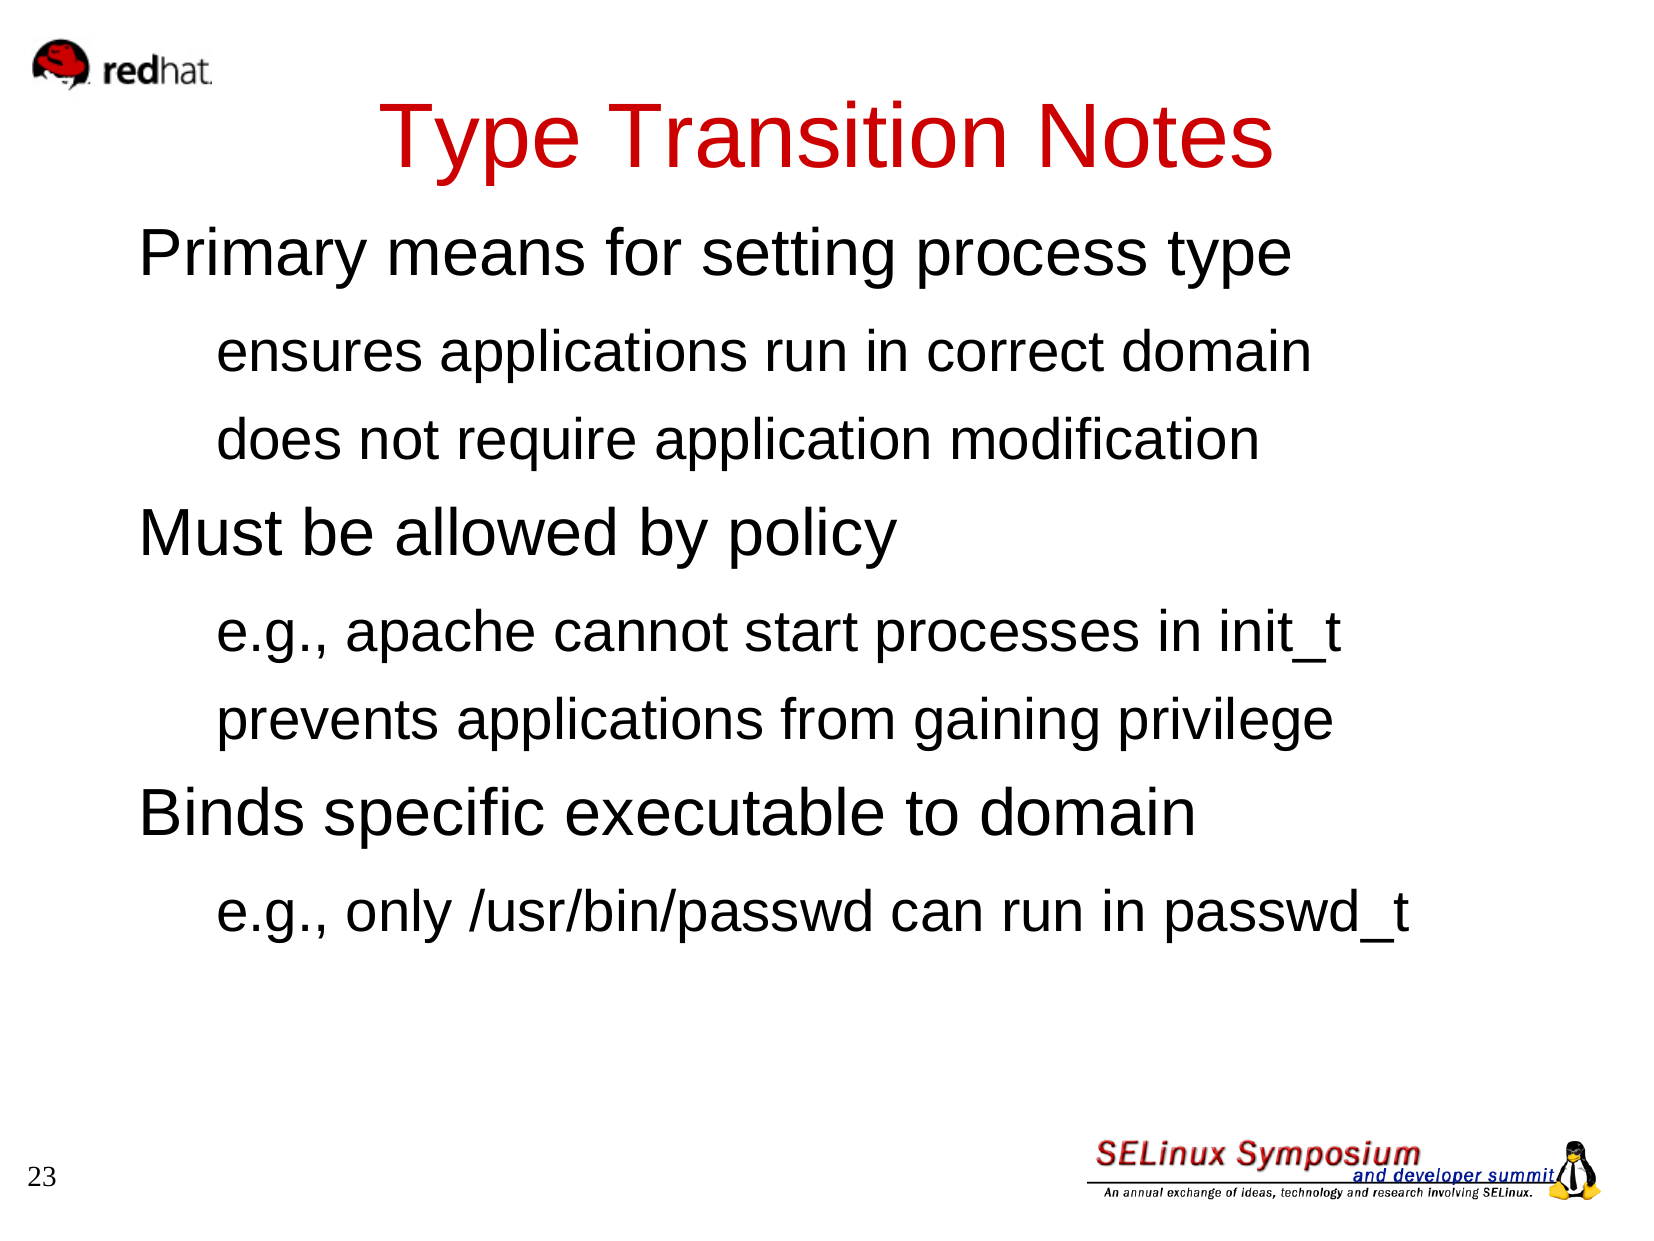

# Type Transition Notes
Primary means for setting process type
ensures applications run in correct domain
does not require application modification
Must be allowed by policy
e.g., apache cannot start processes in init_t
prevents applications from gaining privilege
Binds specific executable to domain
e.g., only /usr/bin/passwd can run in passwd_t